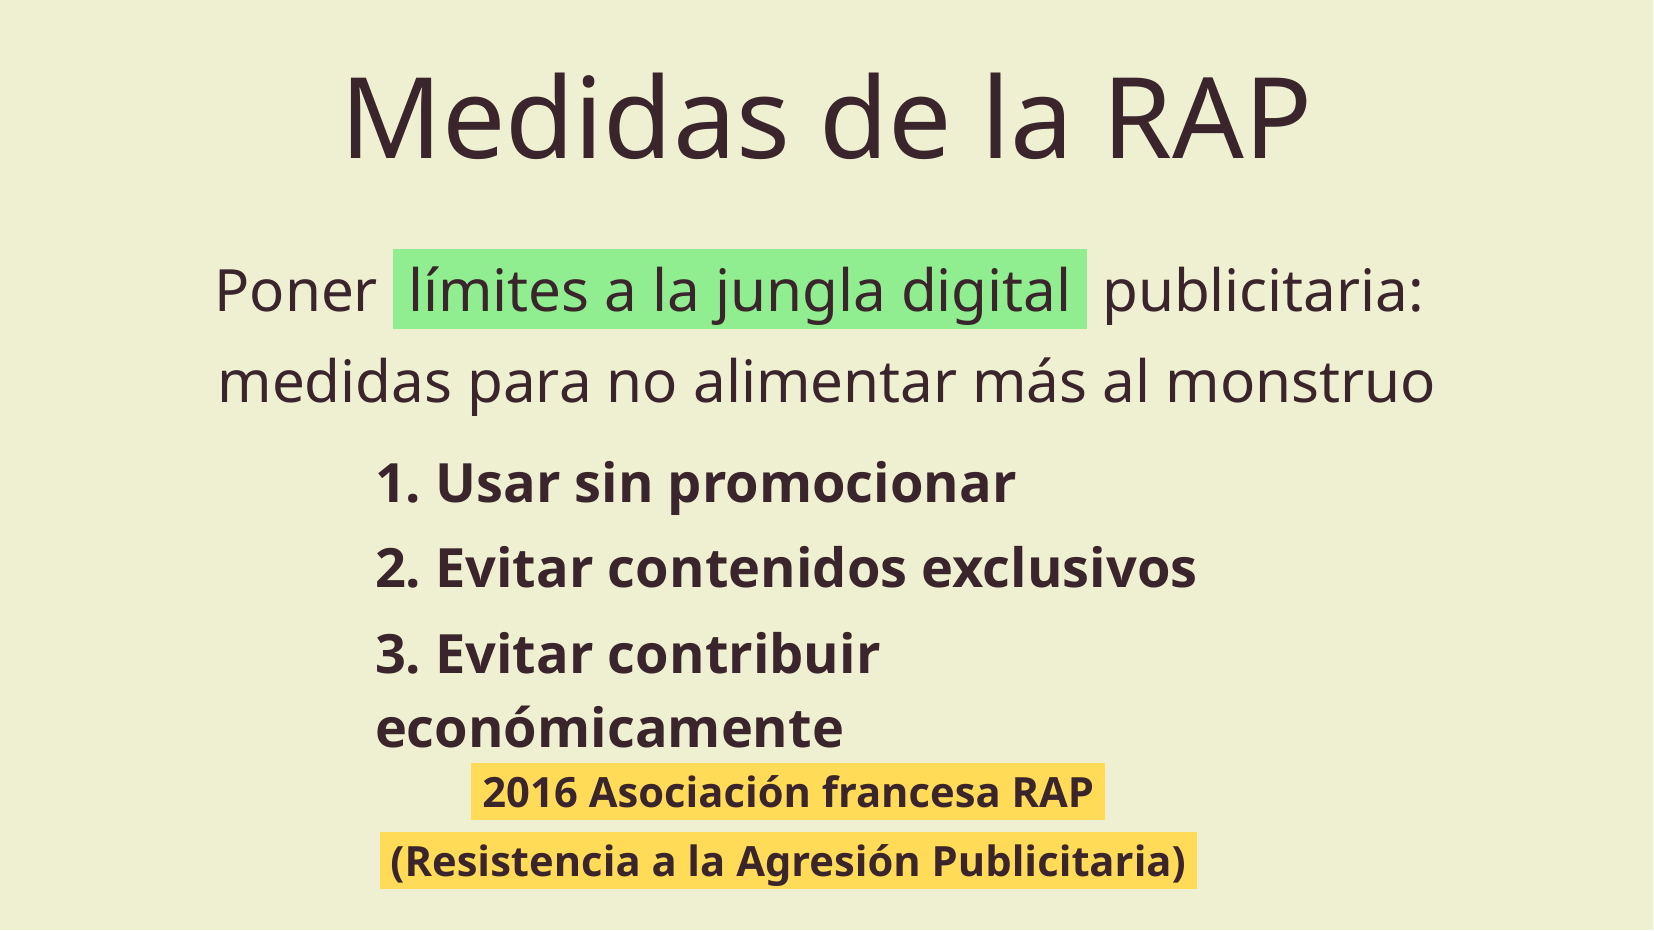

# Medidas de la RAP
Poner límites a la jungla digital publicitaria:
medidas para no alimentar más al monstruo
1. Usar sin promocionar
2. Evitar contenidos exclusivos
3. Evitar contribuir económicamente
 2016 Asociación francesa RAP
 (Resistencia a la Agresión Publicitaria)